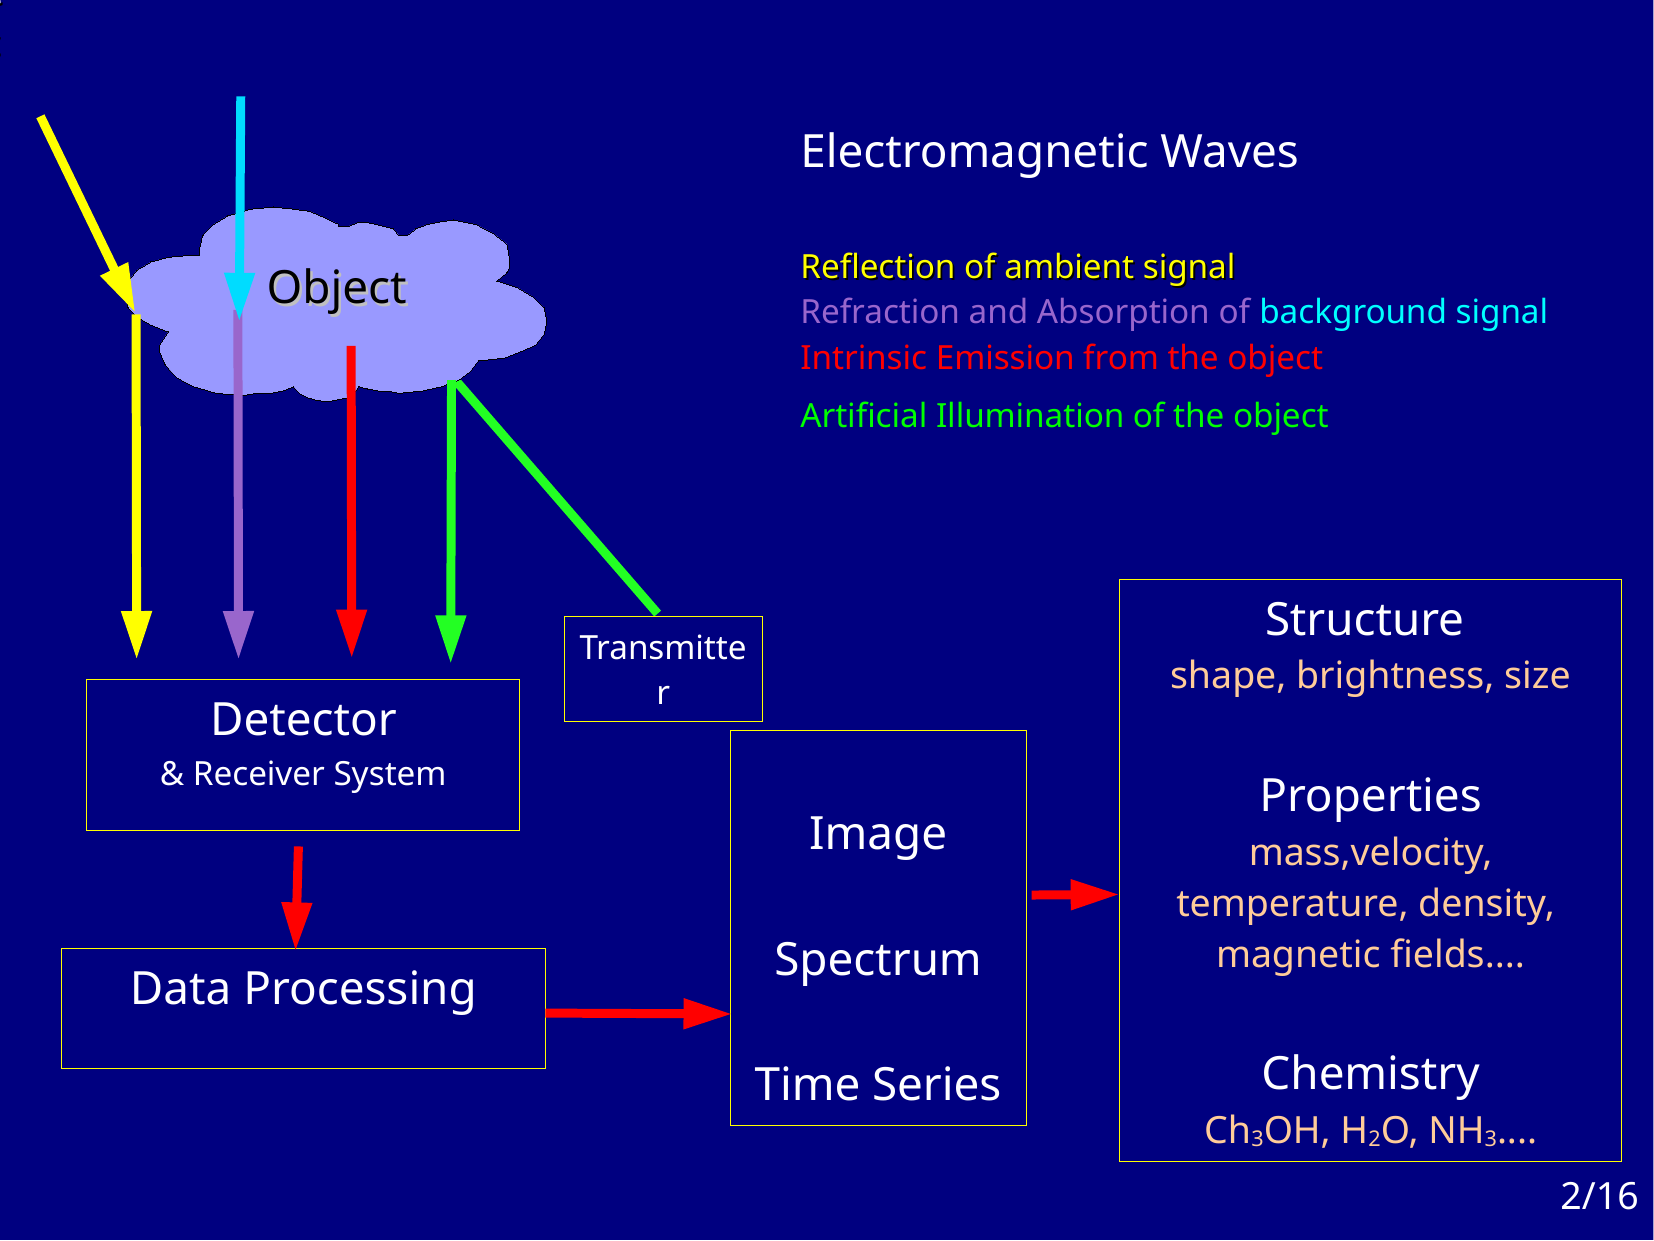

Object
Electromagnetic Waves
Reflection of ambient signal
Refraction and Absorption of background signal
Intrinsic Emission from the object
Artificial Illumination of the object
Object
Structure
shape, brightness, size
Properties
mass,velocity,
temperature, density,
magnetic fields....
Chemistry
Ch3OH, H2O, NH3....
Transmitter
Detector
& Receiver System
Image
Spectrum
Time Series
Data Processing